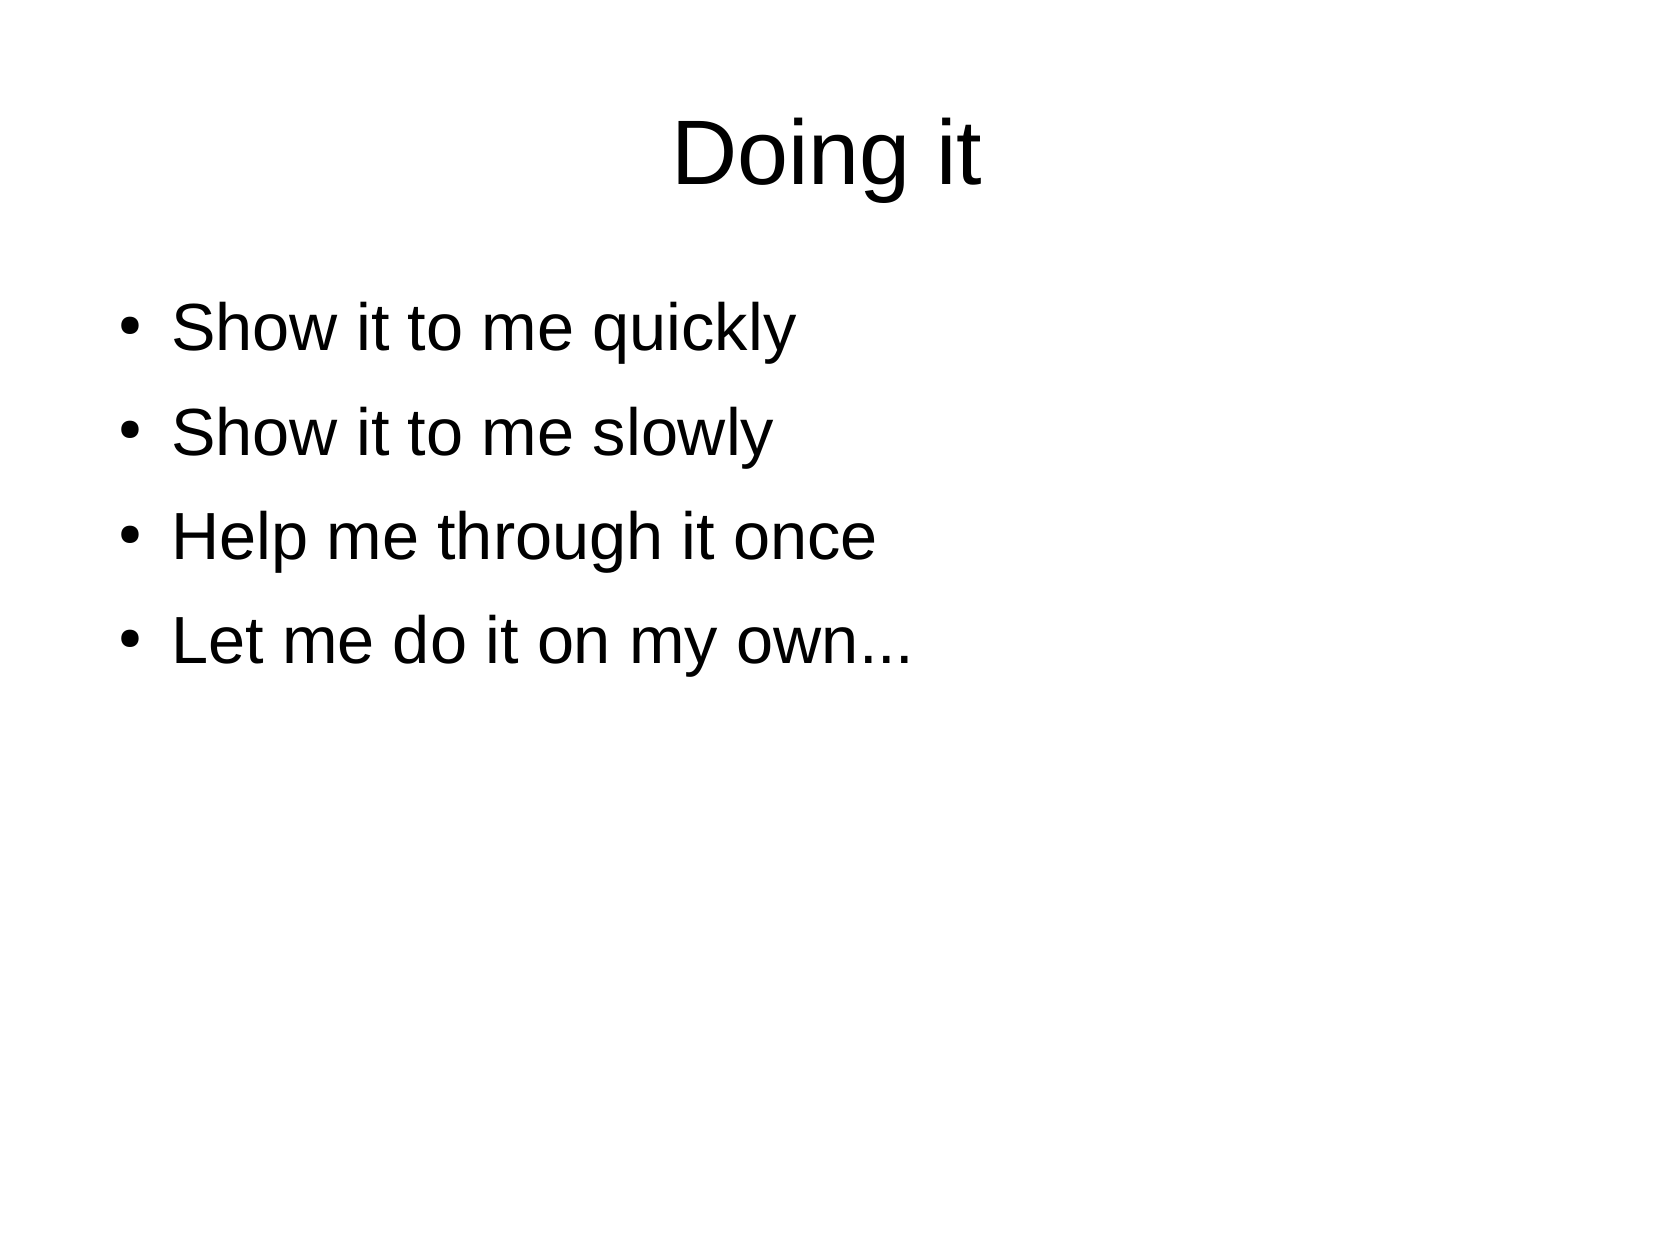

# Doing it
Show it to me quickly
Show it to me slowly
Help me through it once
Let me do it on my own...